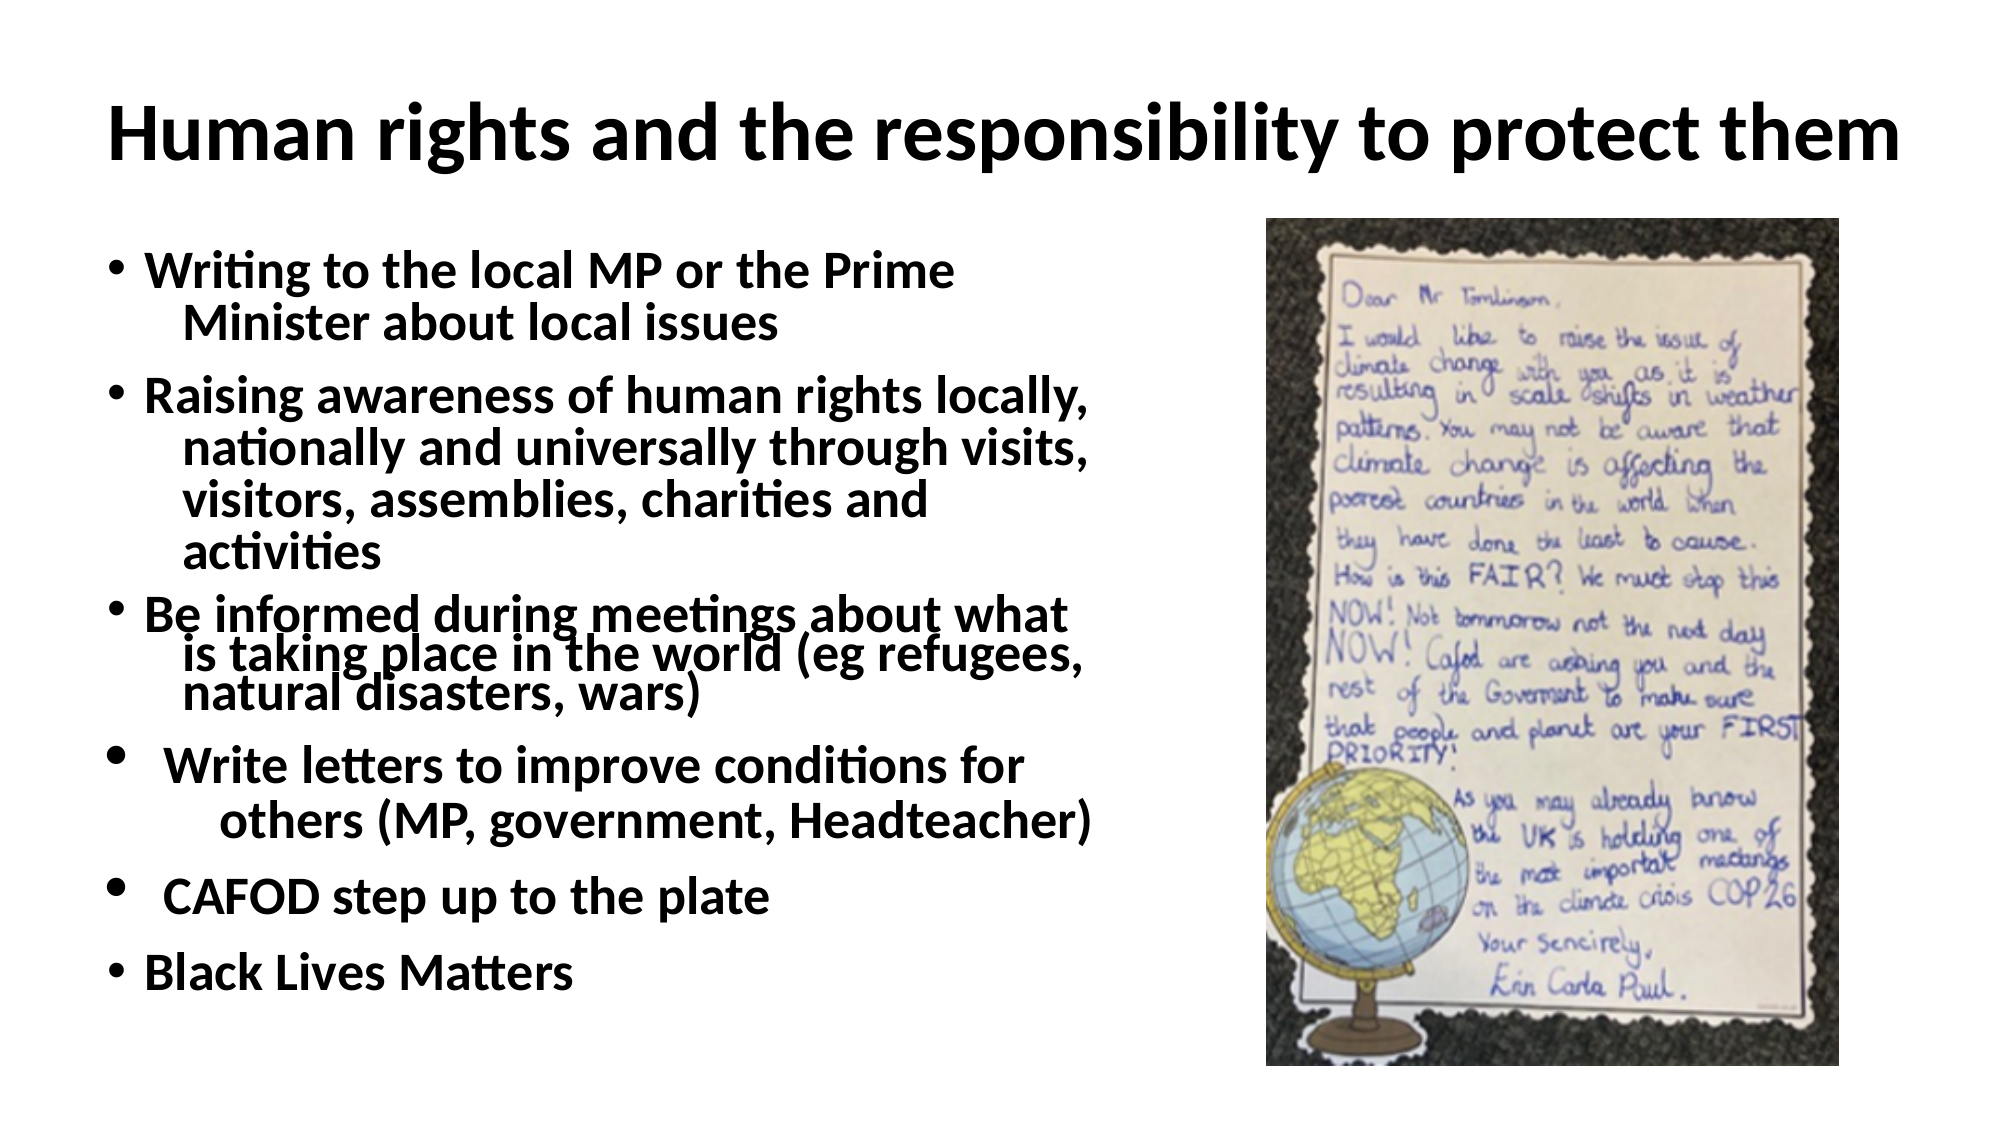

# Human rights and the responsibility to protect them
Writing to the local MP or the Prime Minister about local issues
Raising awareness of human rights locally, nationally and universally through visits, visitors, assemblies, charities and activities
Be informed during meetings about what is taking place in the world (eg refugees, natural disasters, wars)
Write letters to improve conditions for others (MP, government, Headteacher)
CAFOD step up to the plate
Black Lives Matters